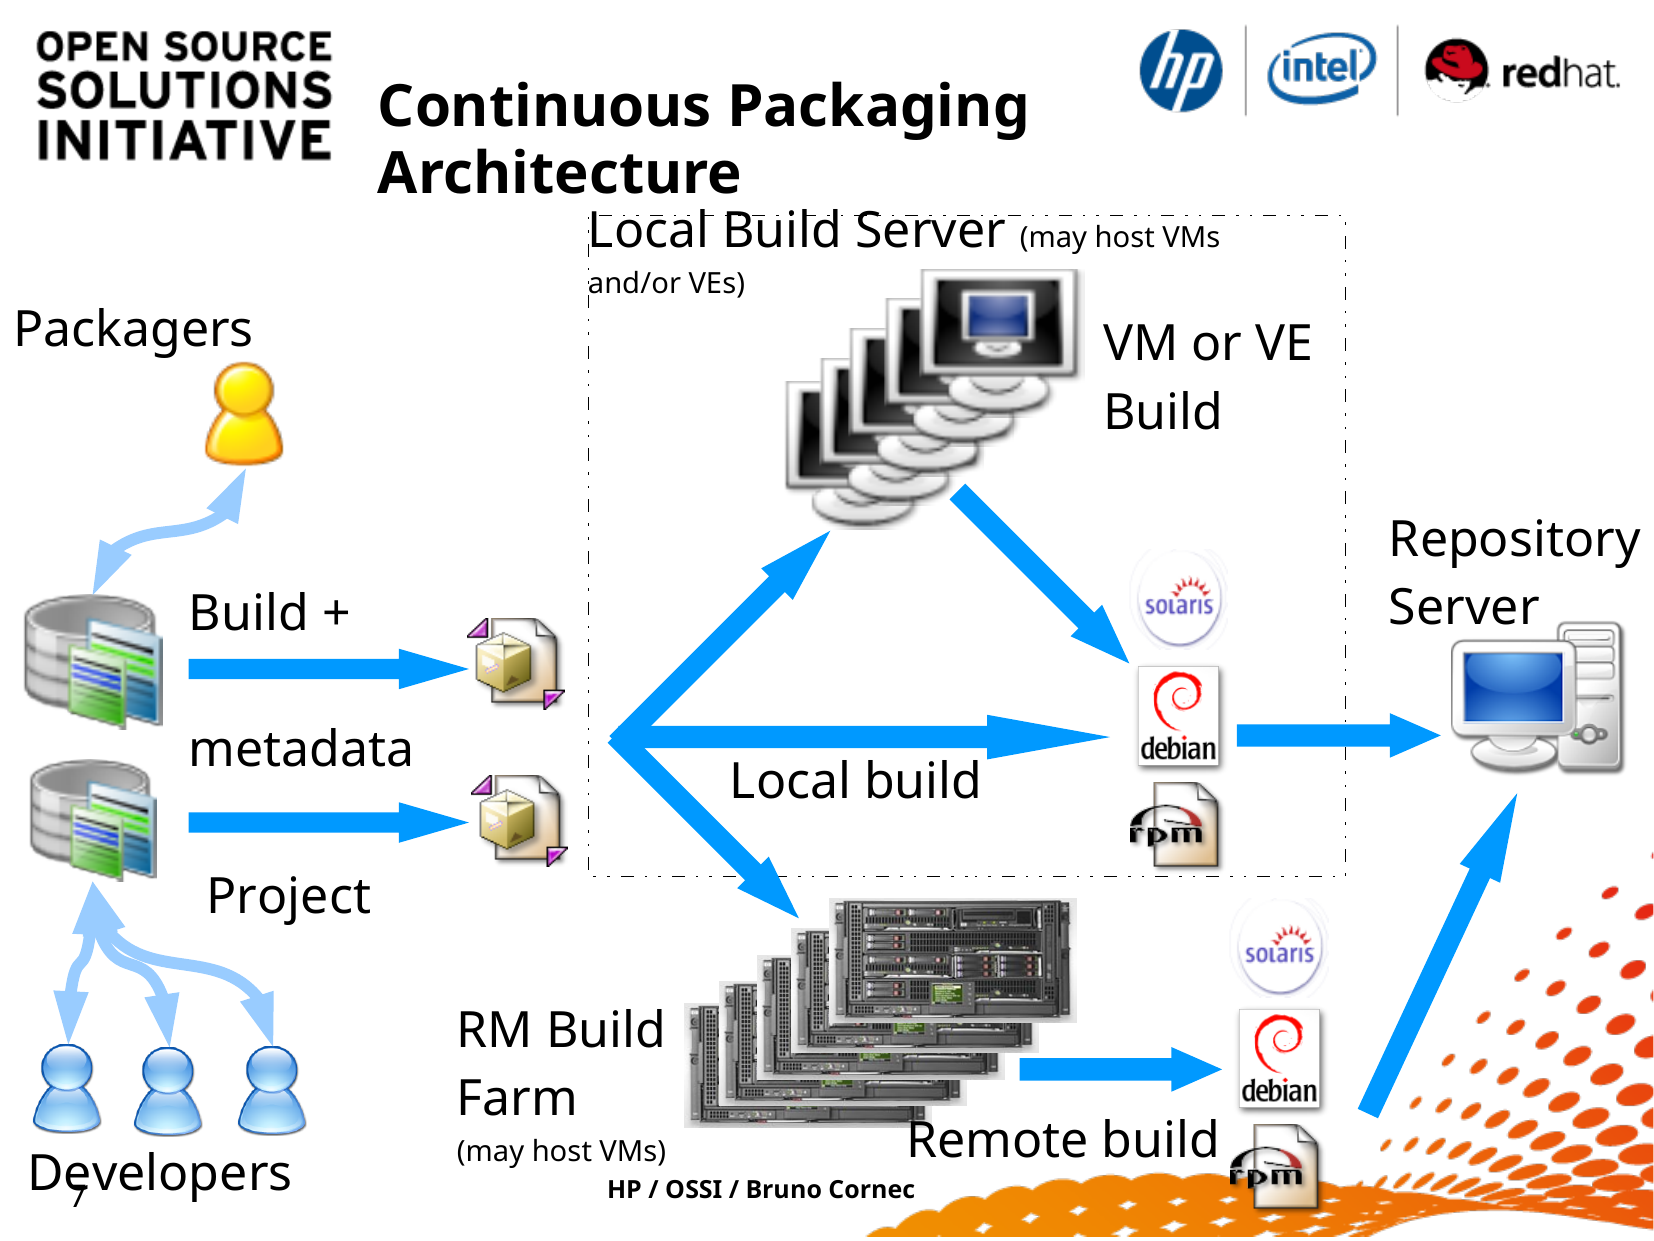

# Continuous Packaging Architecture
Local Build Server (may host VMs and/or VEs)
Packagers
VM or VE Build
Repository
Server
Build +
metadata
Local build
Project
RM Build
Farm
(may host VMs)
Remote build
Developers